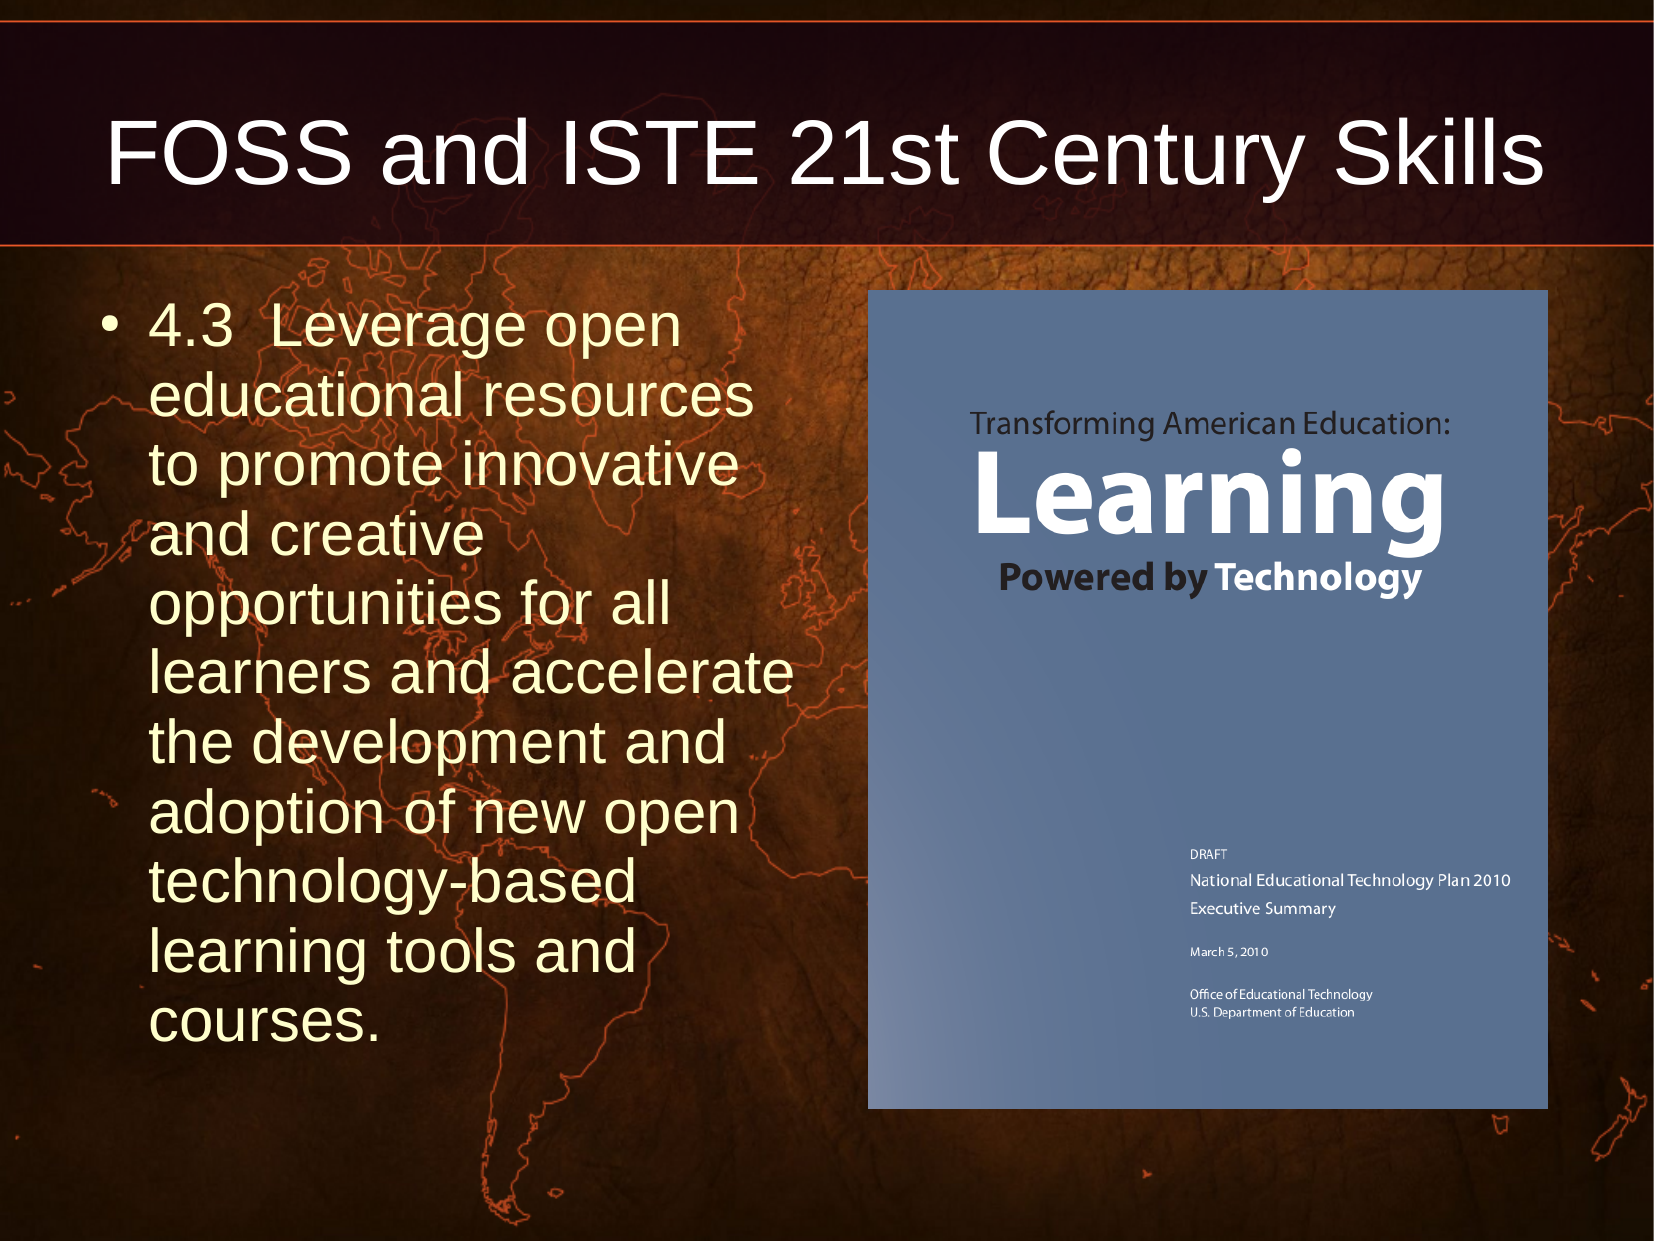

# FOSS and ISTE 21st Century Skills
4.3 Leverage open educational resources to promote innovative and creative opportunities for all learners and accelerate the development and adoption of new open technology-based learning tools and courses.